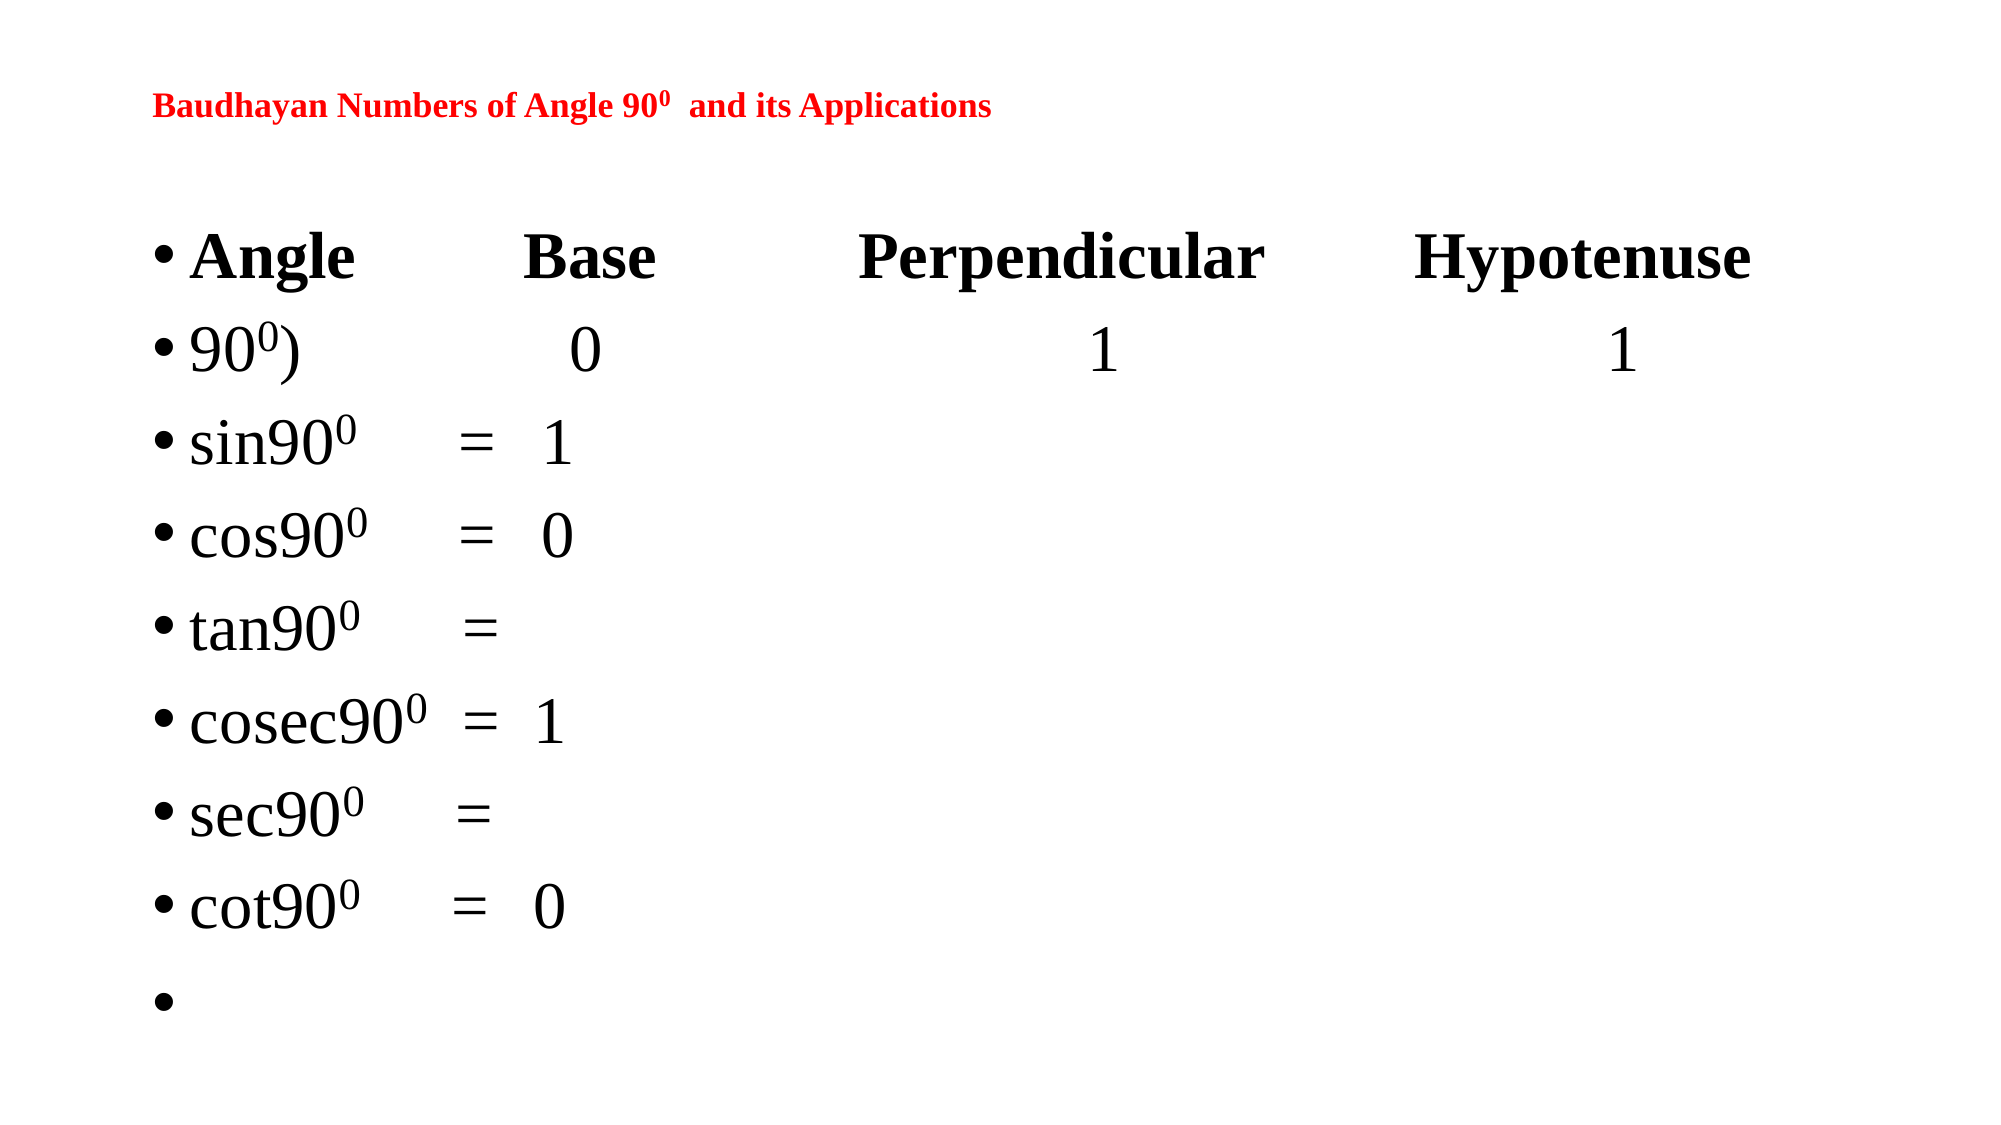

# Baudhayan Numbers of Angle 900 and its Applications
Angle Base Perpendicular Hypotenuse
900) 0 1 1
sin900 = 1
cos900 = 0
tan900 =
cosec900 = 1
sec900 =
cot900 = 0